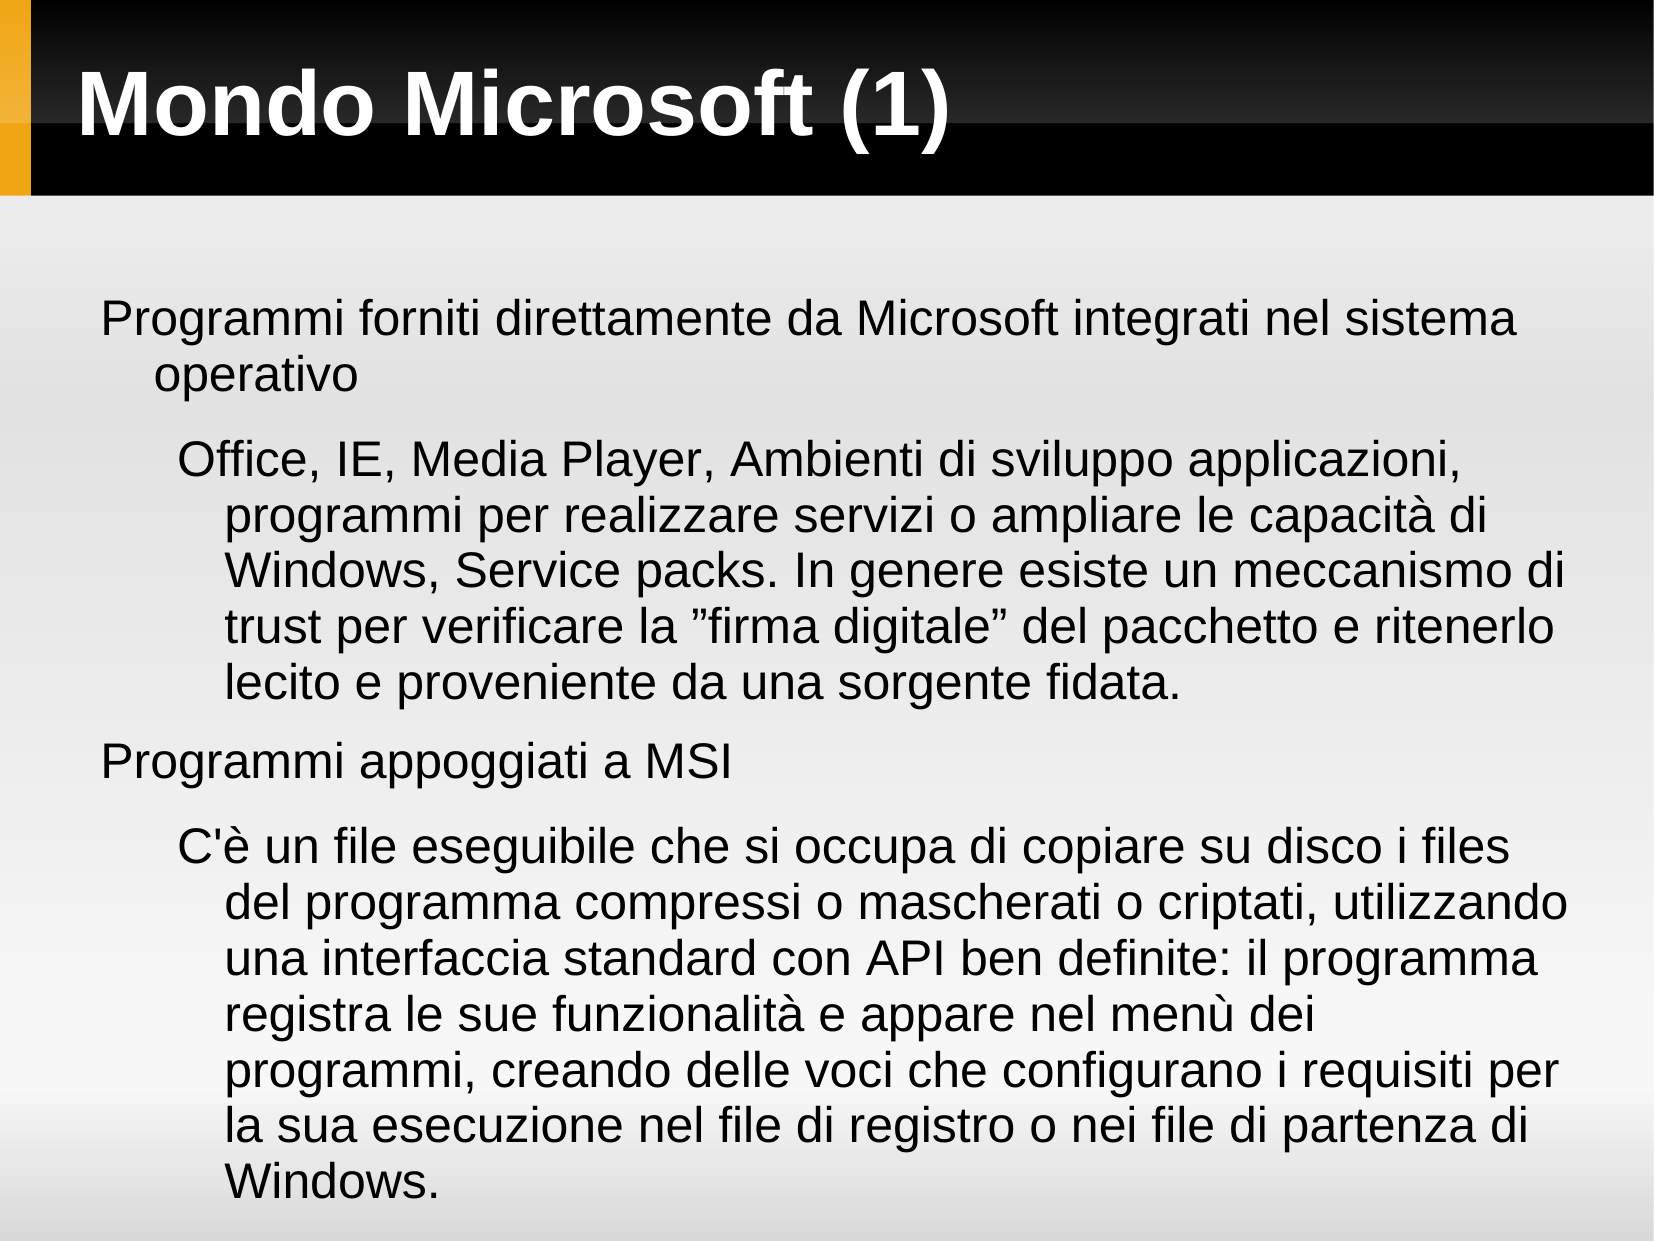

# Mondo Microsoft (1)
Programmi forniti direttamente da Microsoft integrati nel sistema operativo
Office, IE, Media Player, Ambienti di sviluppo applicazioni, programmi per realizzare servizi o ampliare le capacità di Windows, Service packs. In genere esiste un meccanismo di trust per verificare la ”firma digitale” del pacchetto e ritenerlo lecito e proveniente da una sorgente fidata.
Programmi appoggiati a MSI
C'è un file eseguibile che si occupa di copiare su disco i files del programma compressi o mascherati o criptati, utilizzando una interfaccia standard con API ben definite: il programma registra le sue funzionalità e appare nel menù dei programmi, creando delle voci che configurano i requisiti per la sua esecuzione nel file di registro o nei file di partenza di Windows.